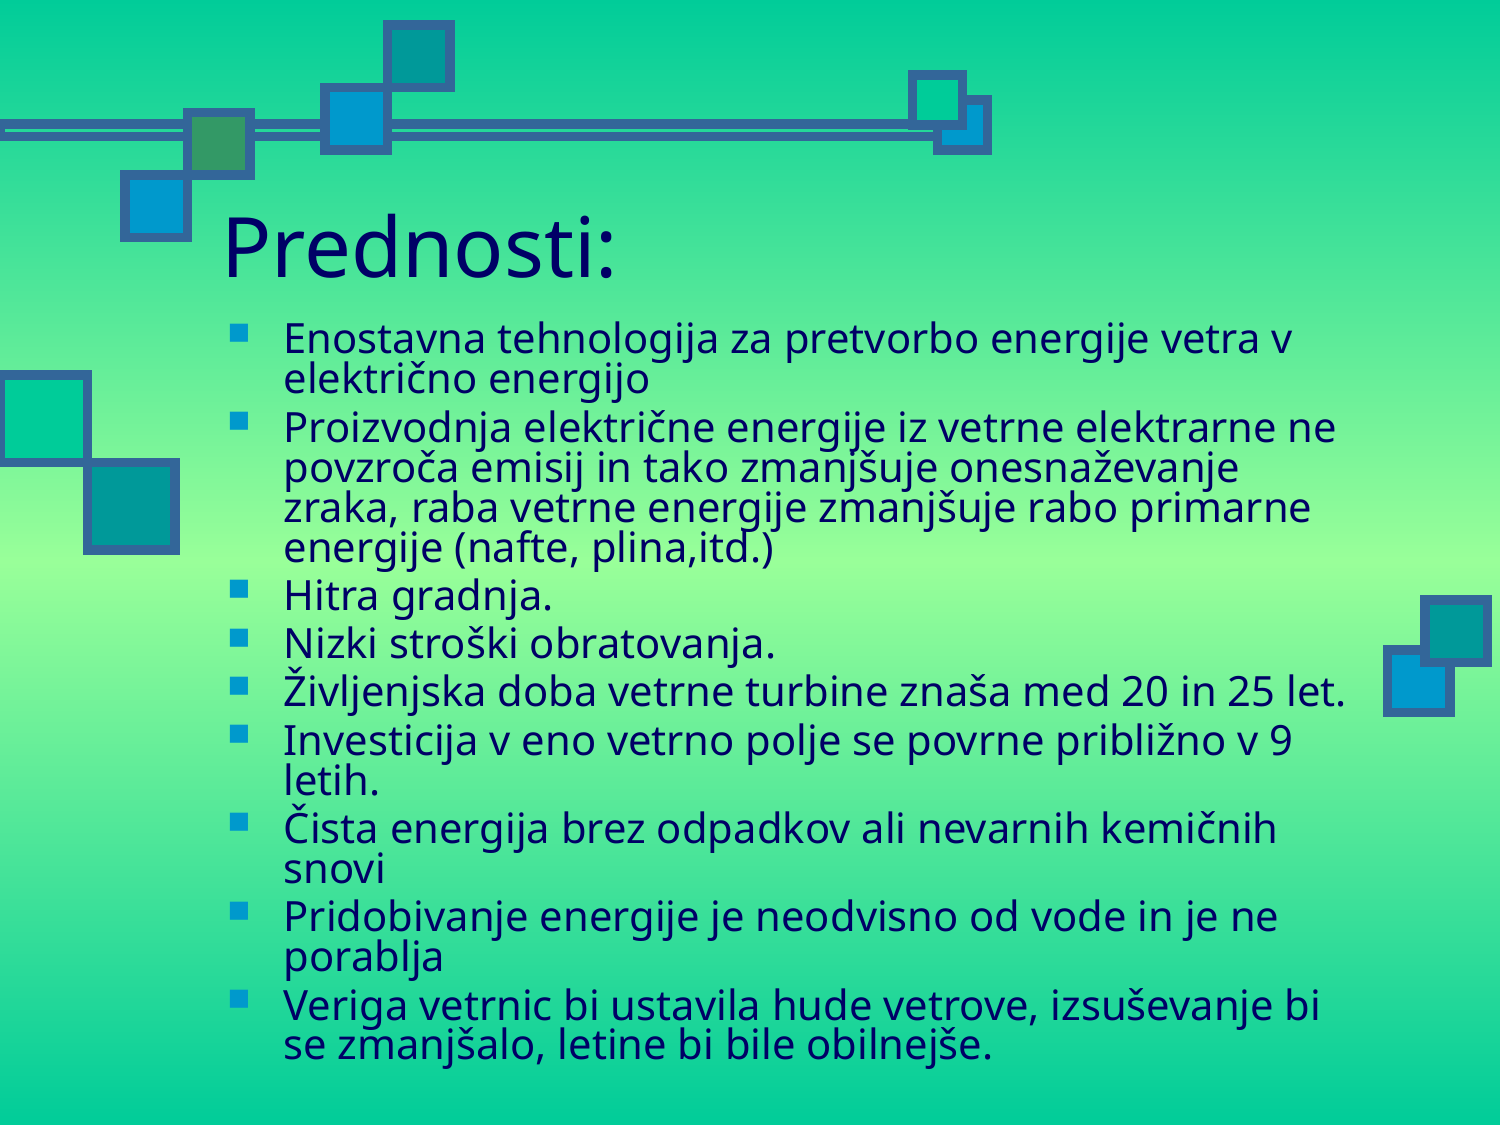

# Prednosti:
Enostavna tehnologija za pretvorbo energije vetra v električno energijo
Proizvodnja električne energije iz vetrne elektrarne ne povzroča emisij in tako zmanjšuje onesnaževanje zraka, raba vetrne energije zmanjšuje rabo primarne energije (nafte, plina,itd.)
Hitra gradnja.
Nizki stroški obratovanja.
Življenjska doba vetrne turbine znaša med 20 in 25 let.
Investicija v eno vetrno polje se povrne približno v 9 letih.
Čista energija brez odpadkov ali nevarnih kemičnih snovi
Pridobivanje energije je neodvisno od vode in je ne porablja
Veriga vetrnic bi ustavila hude vetrove, izsuševanje bi se zmanjšalo, letine bi bile obilnejše.